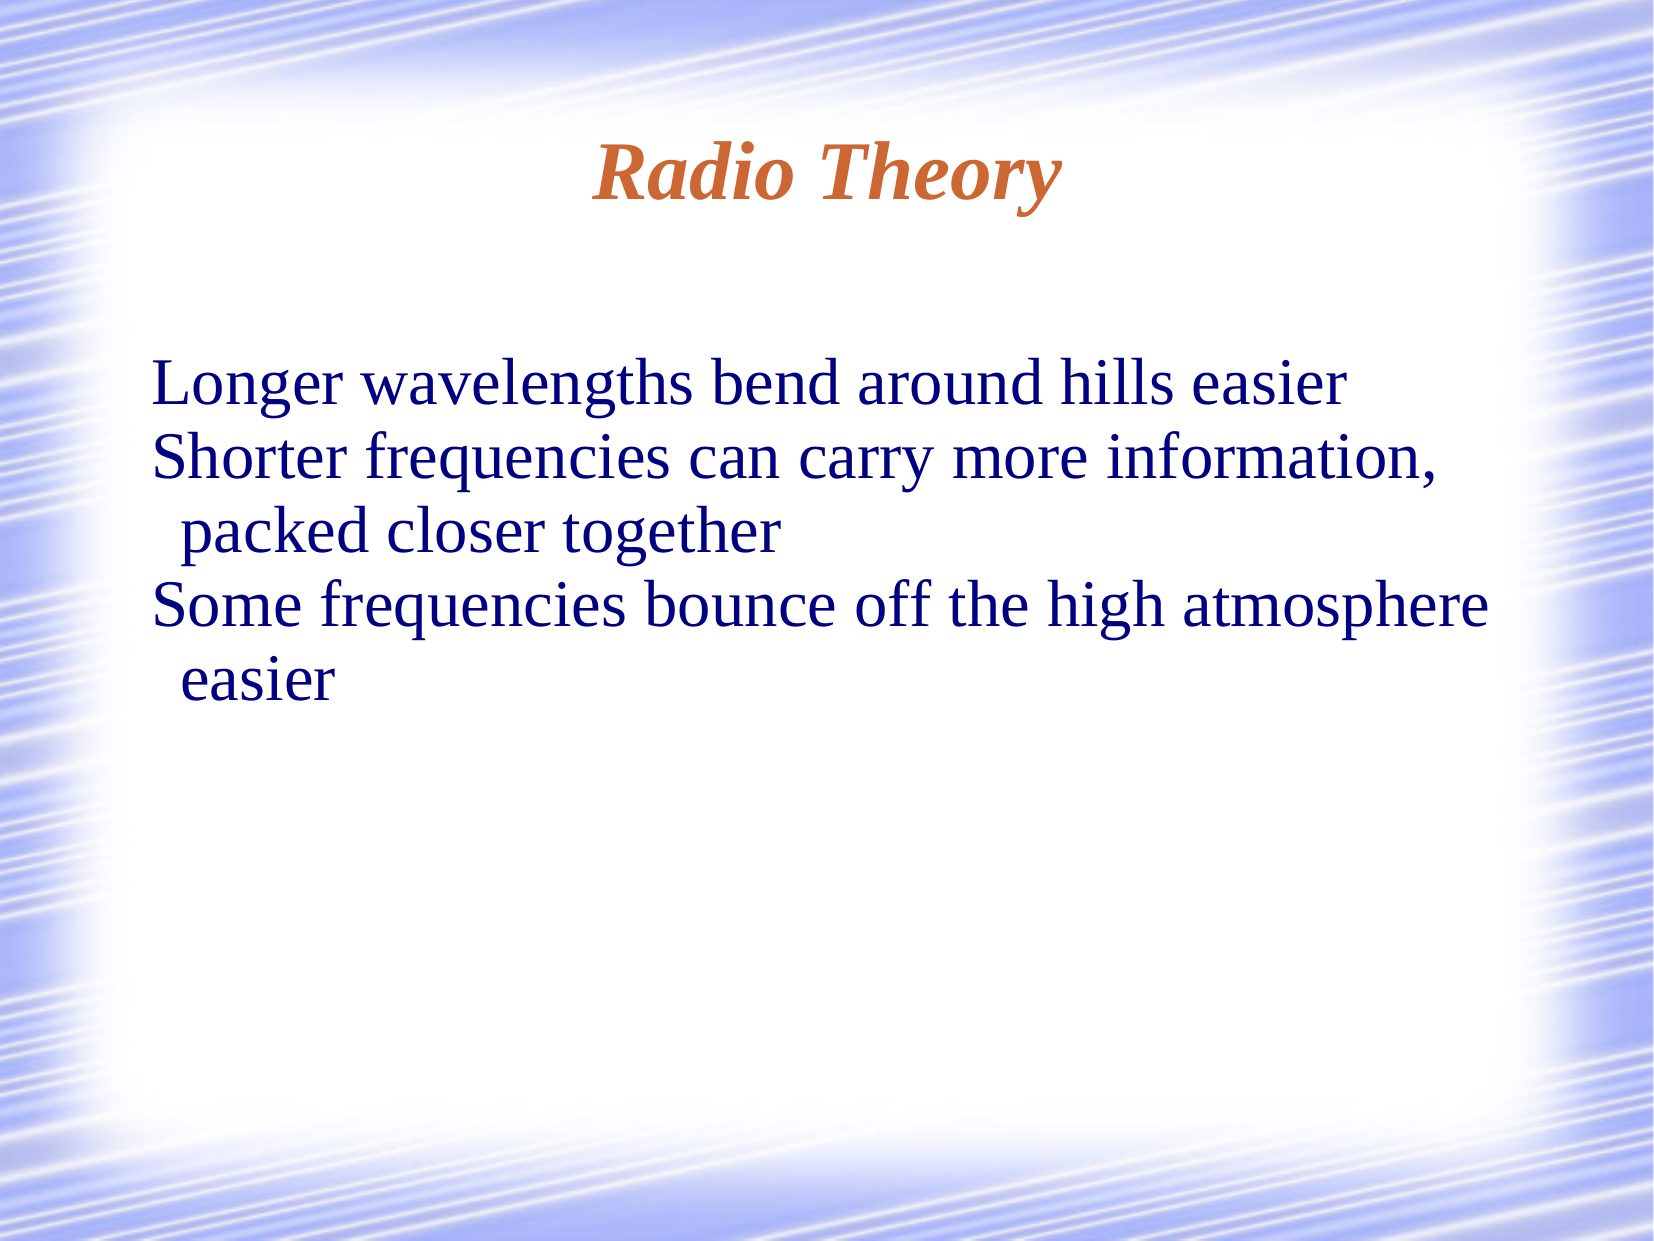

# Radio Theory
Longer wavelengths bend around hills easier
Shorter frequencies can carry more information, packed closer together
Some frequencies bounce off the high atmosphere easier